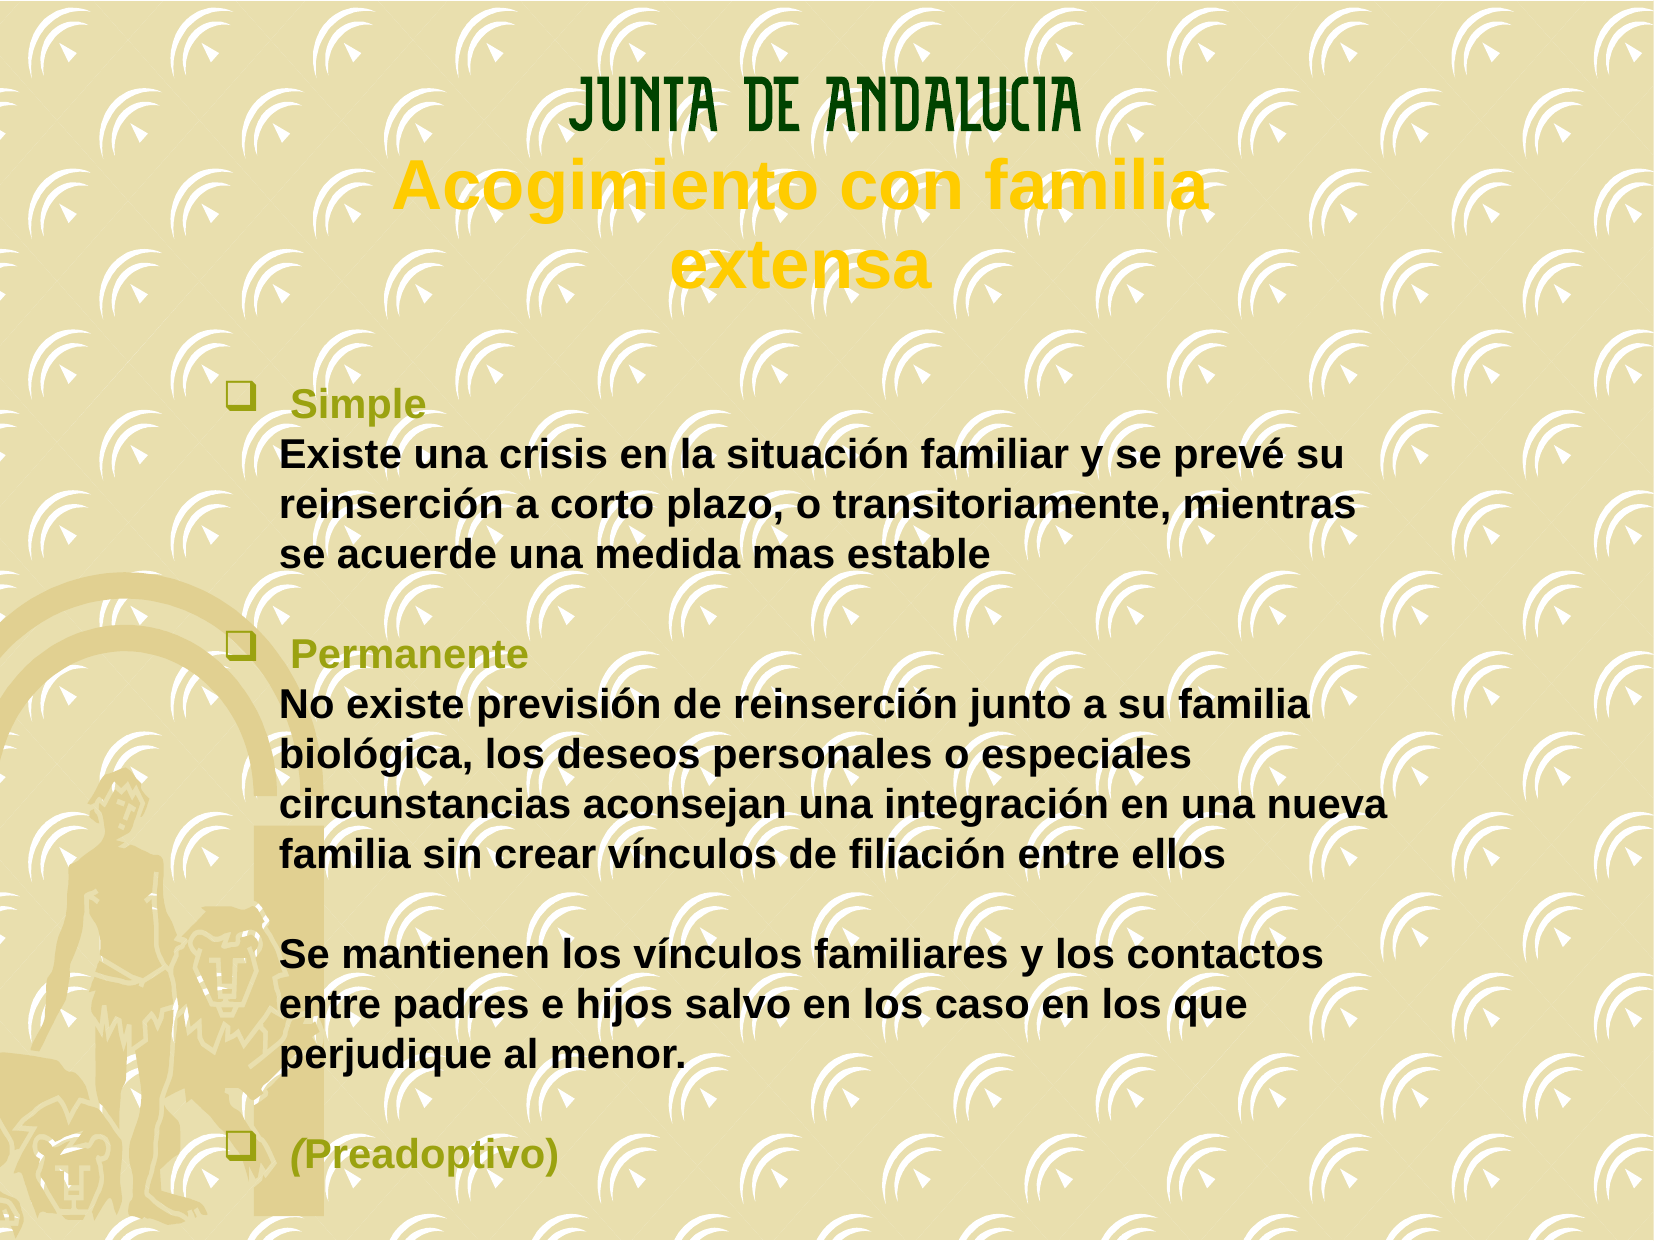

Acogimiento con familia extensa
#
 Simple
	Existe una crisis en la situación familiar y se prevé su reinserción a corto plazo, o transitoriamente, mientras se acuerde una medida mas estable
 Permanente
	No existe previsión de reinserción junto a su familia biológica, los deseos personales o especiales circunstancias aconsejan una integración en una nueva familia sin crear vínculos de filiación entre ellos
	Se mantienen los vínculos familiares y los contactos entre padres e hijos salvo en los caso en los que perjudique al menor.
 (Preadoptivo)